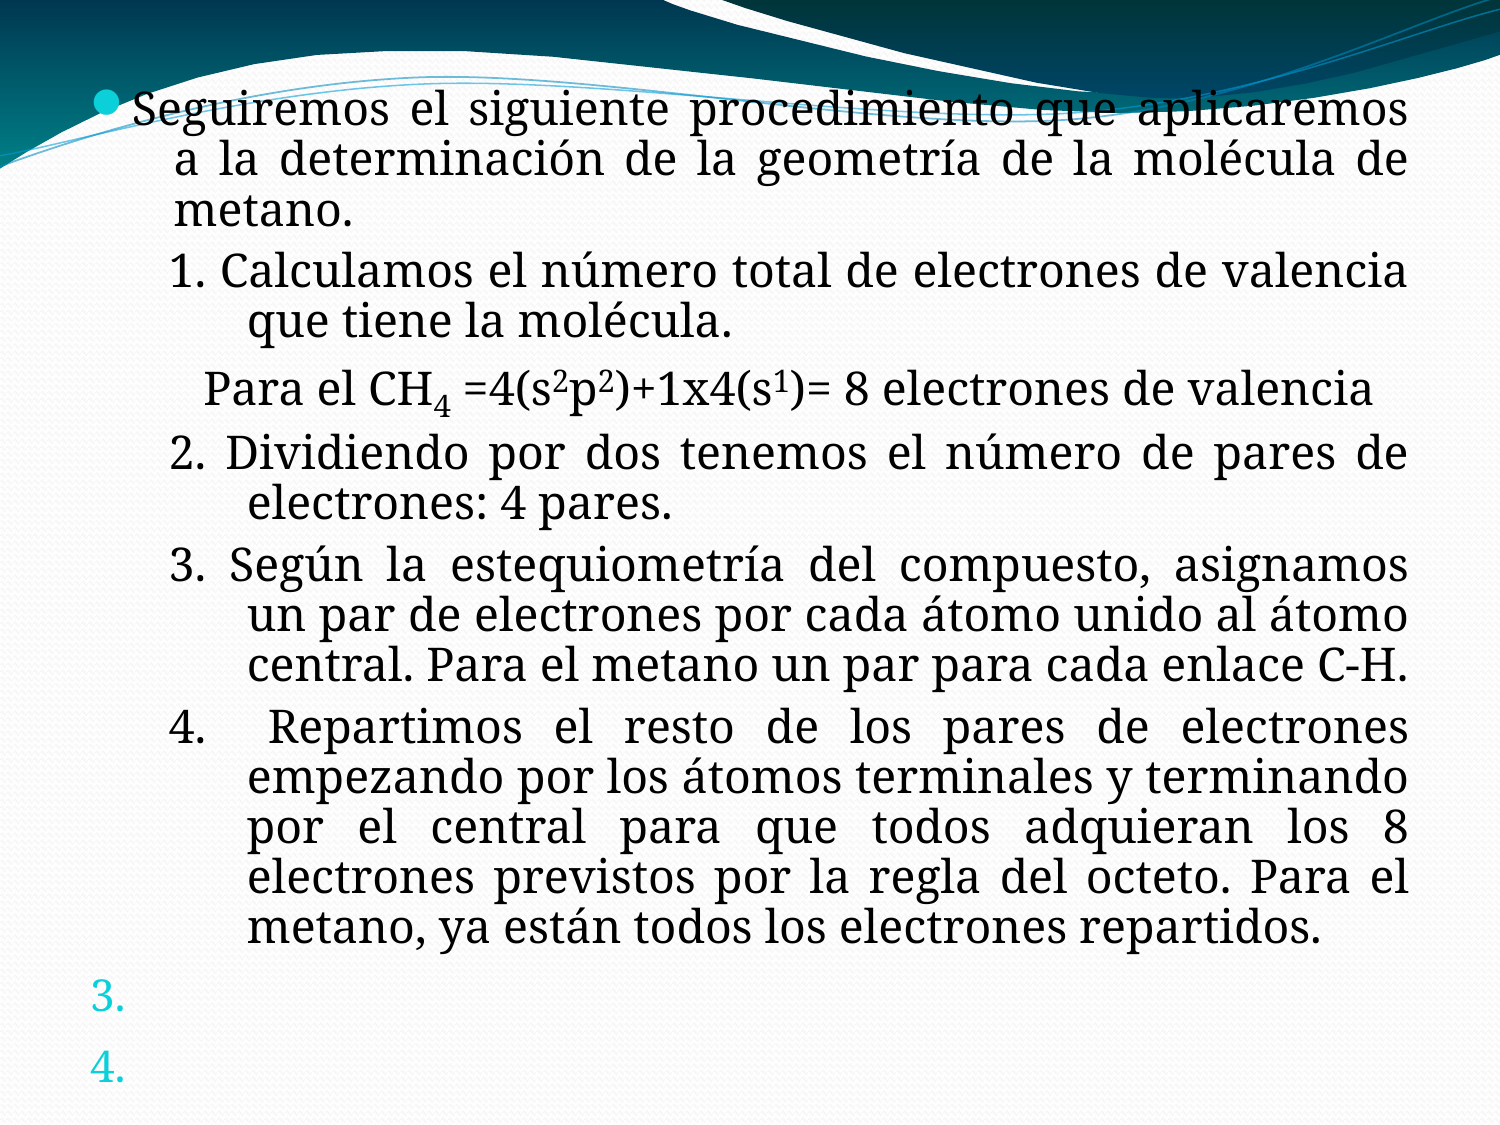

# Seguiremos el siguiente procedimiento que aplicaremos a la determinación de la geometría de la molécula de metano.
1. Calculamos el número total de electrones de valencia que tiene la molécula.
Para el CH4 =4(s2p2)+1x4(s1)= 8 electrones de valencia
2. Dividiendo por dos tenemos el número de pares de electrones: 4 pares.
3. Según la estequiometría del compuesto, asignamos un par de electrones por cada átomo unido al átomo central. Para el metano un par para cada enlace C-H.
4. Repartimos el resto de los pares de electrones empezando por los átomos terminales y terminando por el central para que todos adquieran los 8 electrones previstos por la regla del octeto. Para el metano, ya están todos los electrones repartidos.